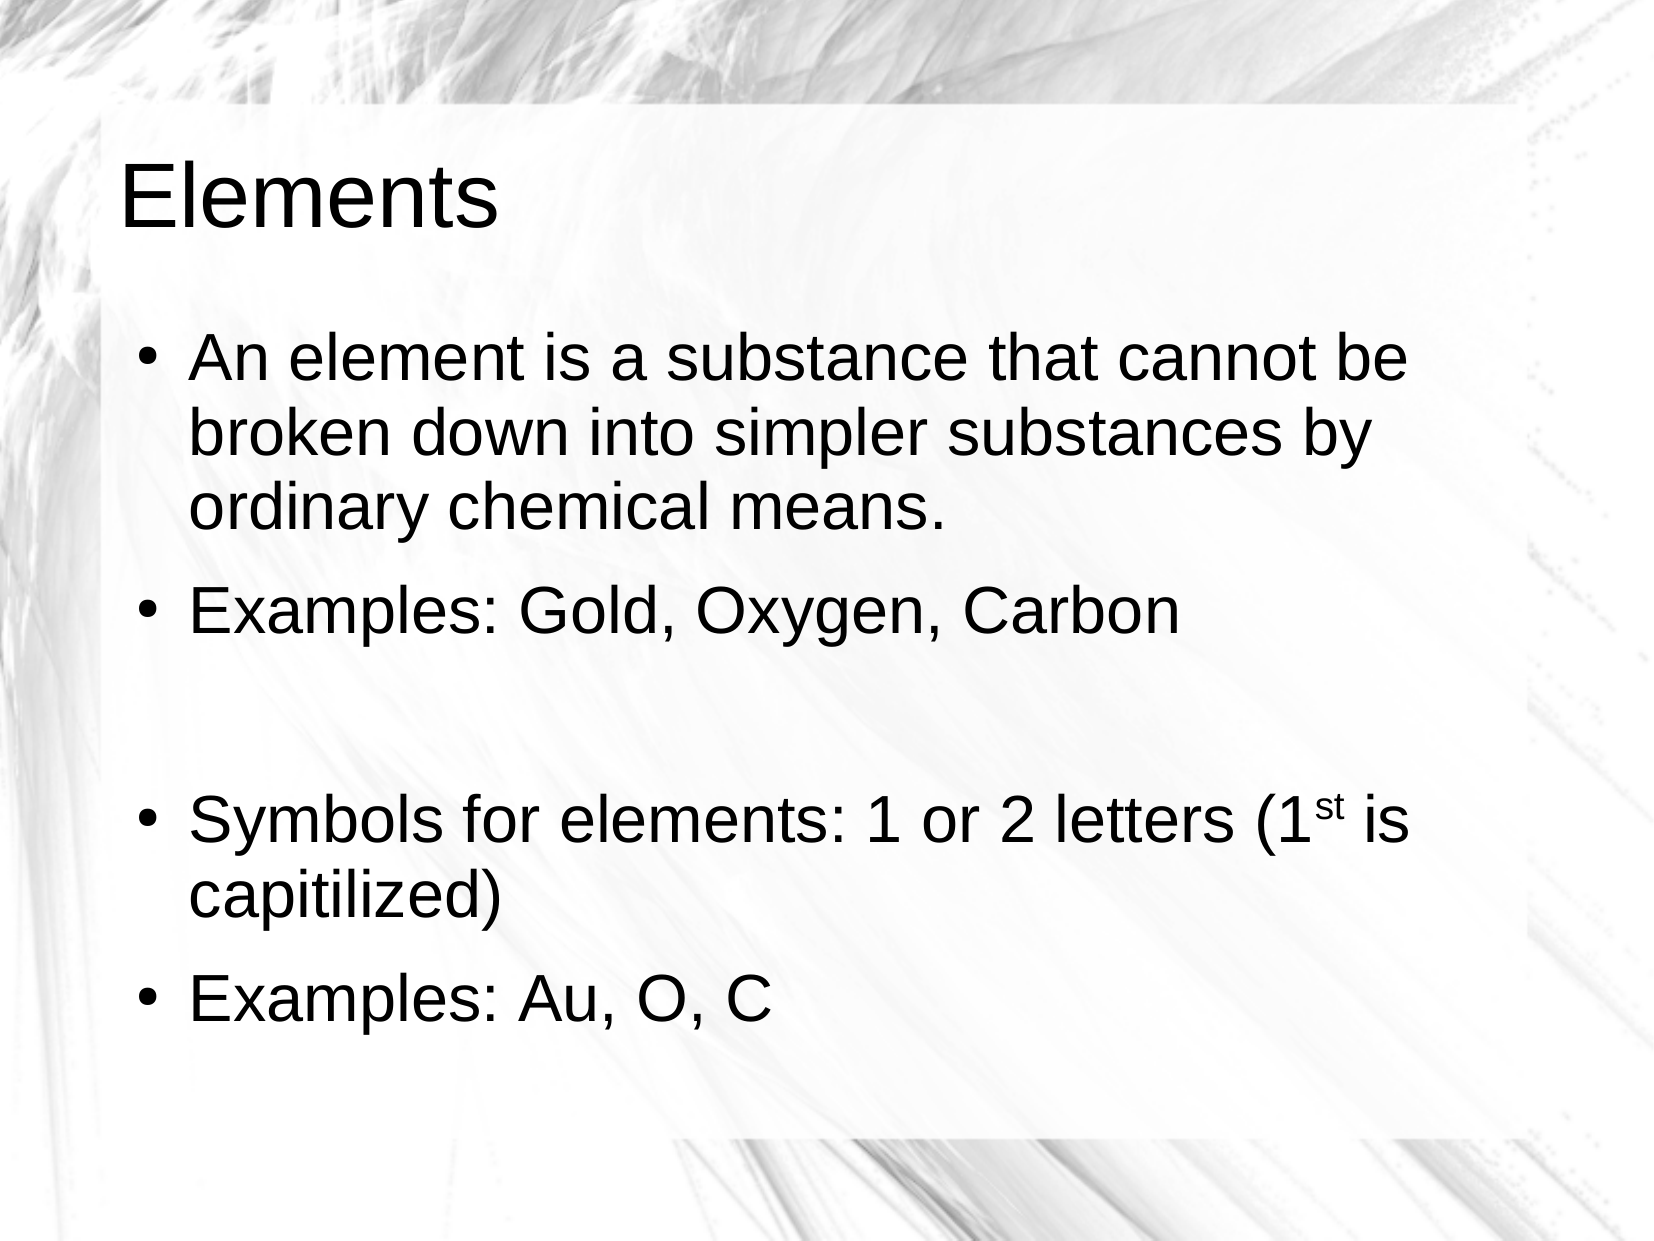

# Elements
An element is a substance that cannot be broken down into simpler substances by ordinary chemical means.
Examples: Gold, Oxygen, Carbon
Symbols for elements: 1 or 2 letters (1st is capitilized)
Examples: Au, O, C